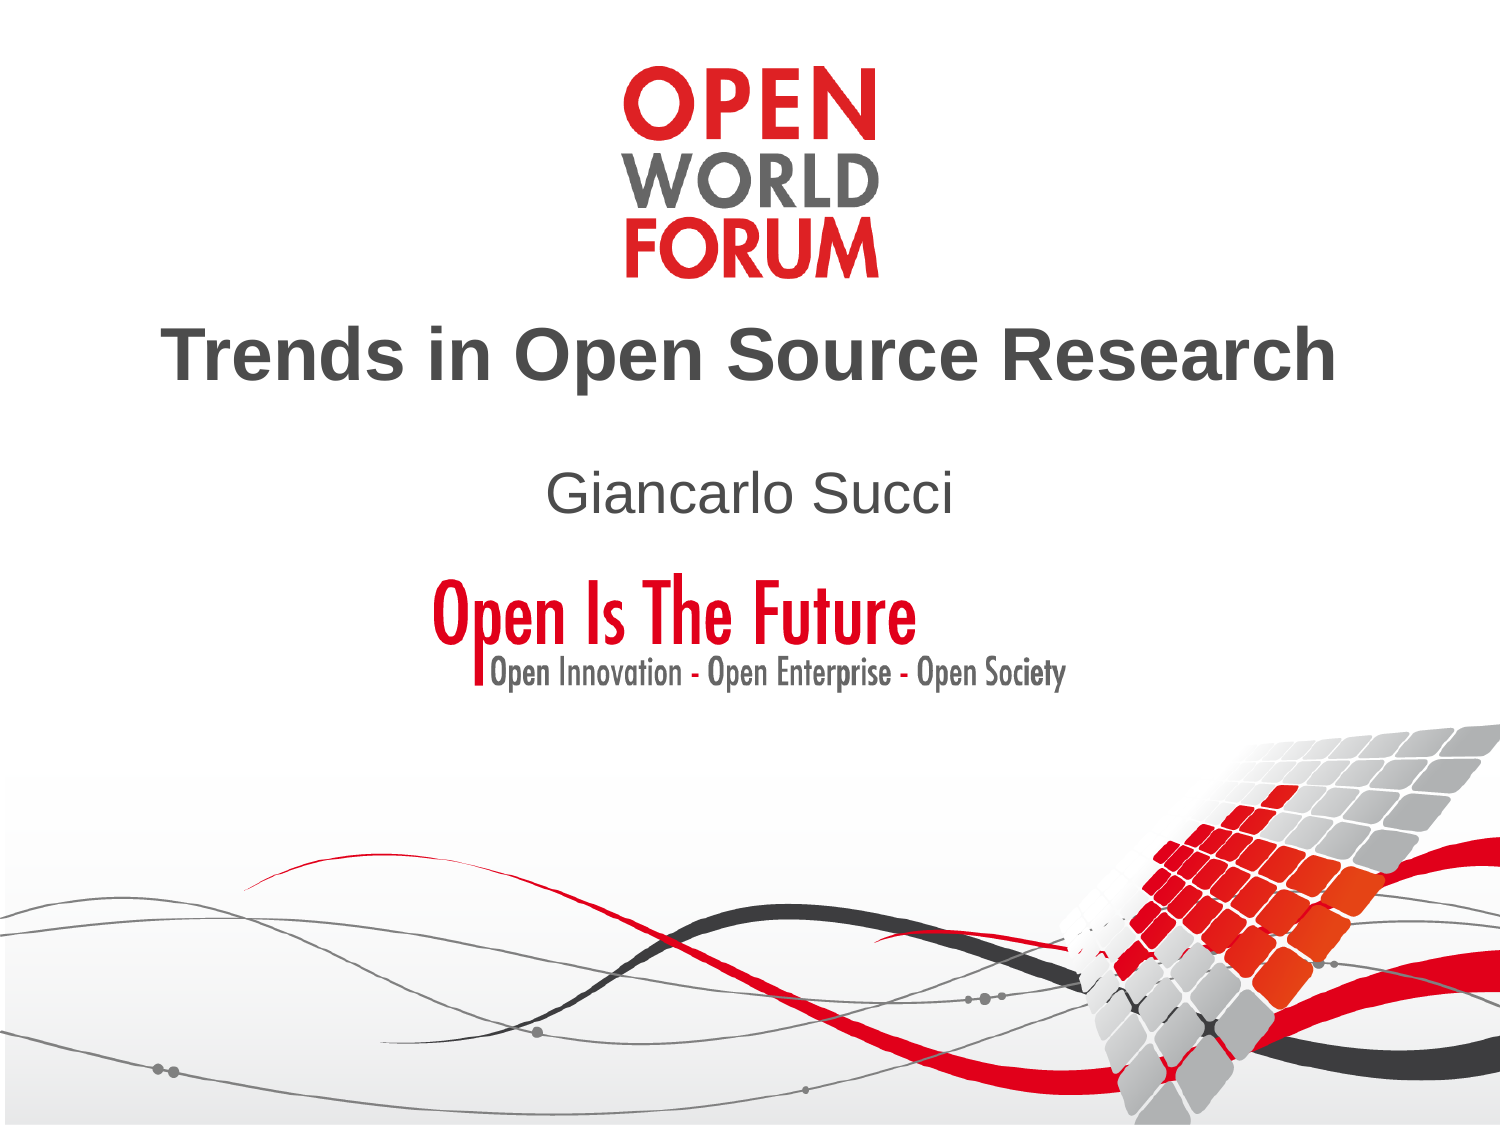

# Trends in Open Source Research Giancarlo Succi